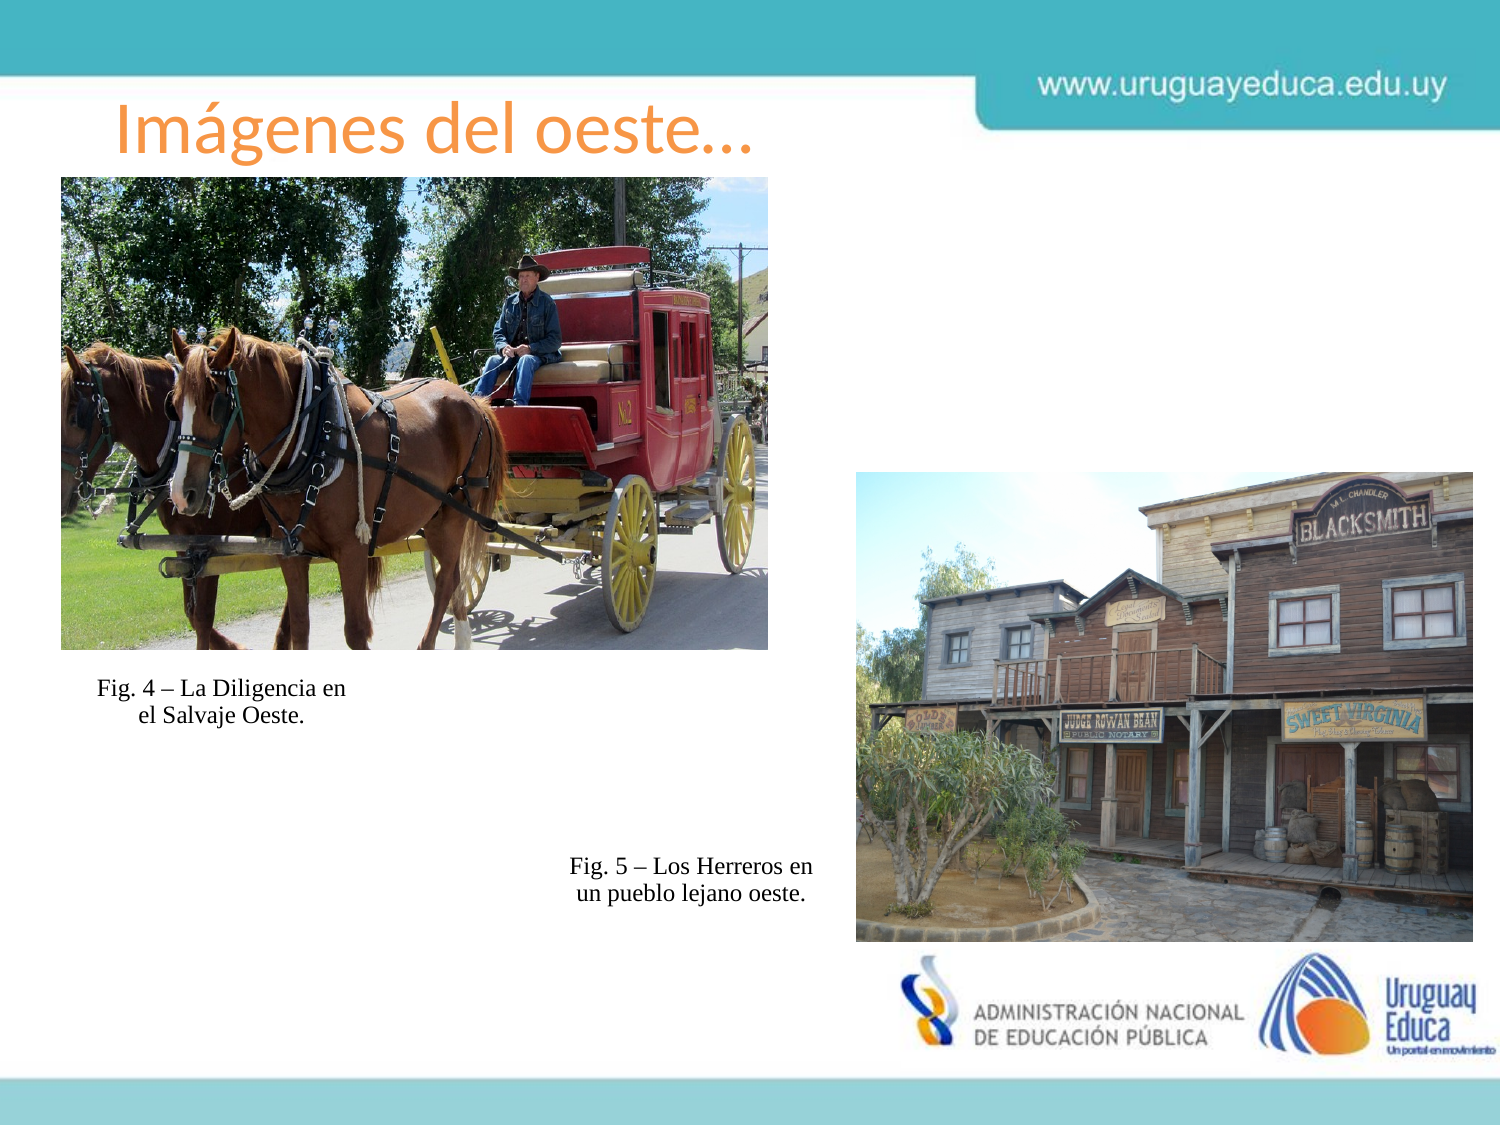

# Imágenes del oeste…
Fig. 4 – La Diligencia en el Salvaje Oeste.
Fig. 5 – Los Herreros en un pueblo lejano oeste.